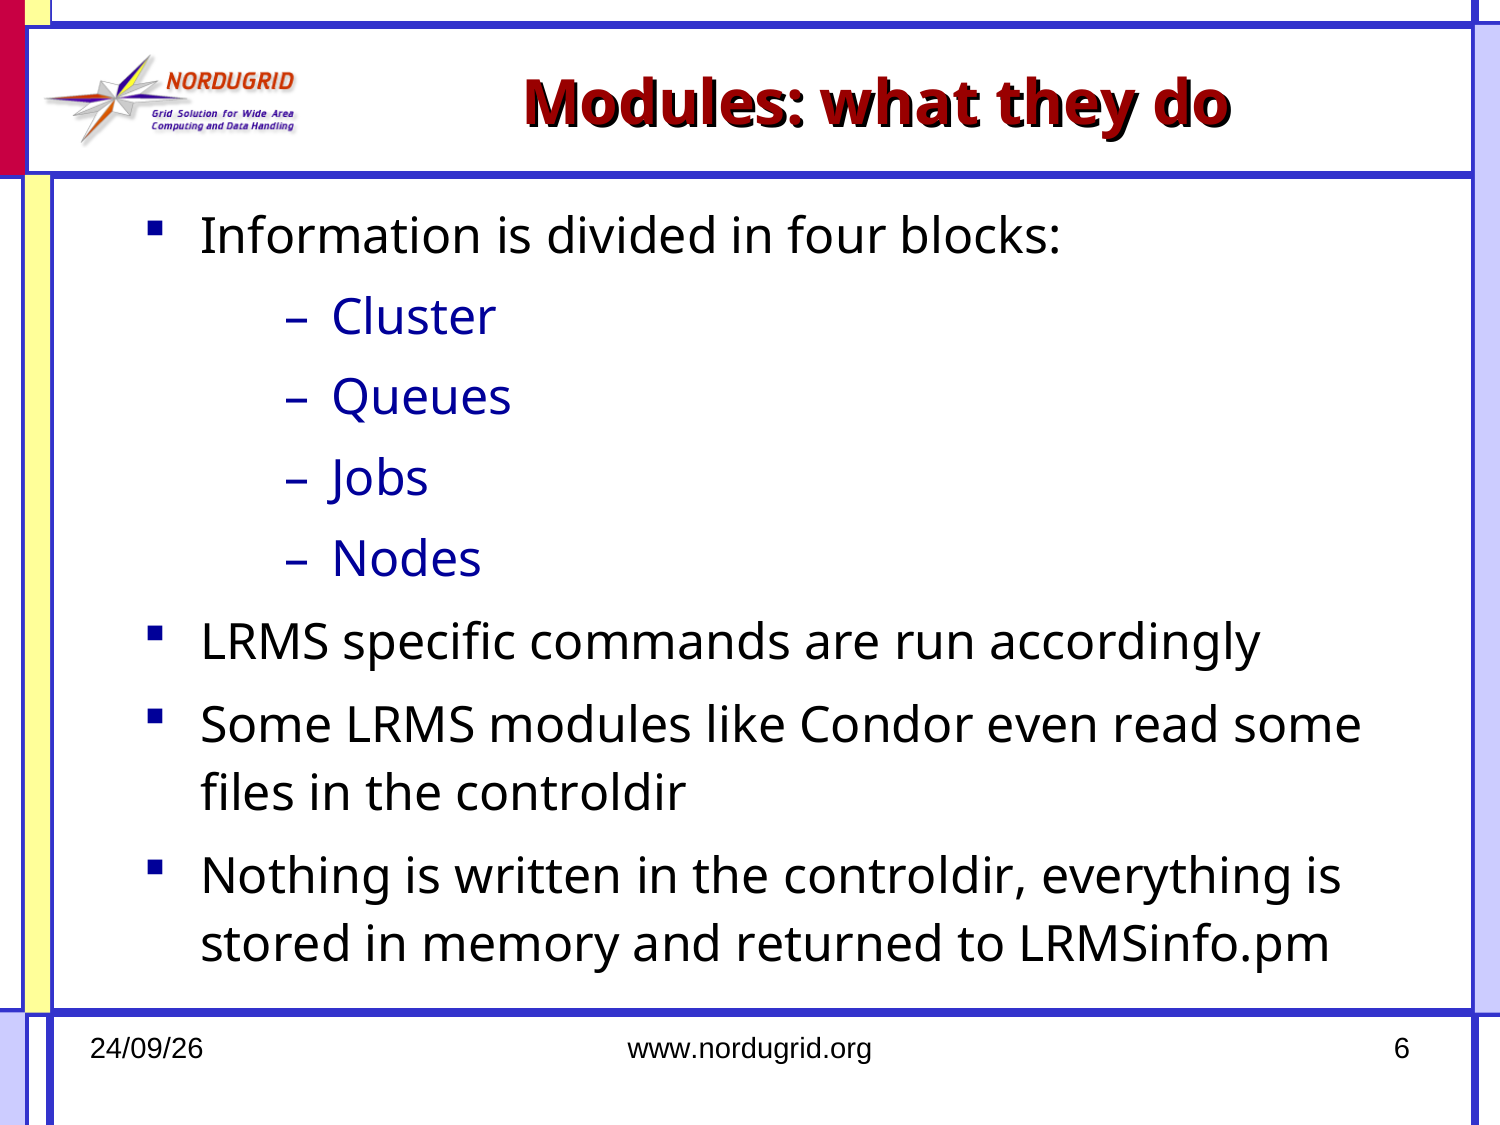

# Modules: what they do
Information is divided in four blocks:
Cluster
Queues
Jobs
Nodes
LRMS specific commands are run accordingly
Some LRMS modules like Condor even read some files in the controldir
Nothing is written in the controldir, everything is stored in memory and returned to LRMSinfo.pm
www.nordugrid.org
6